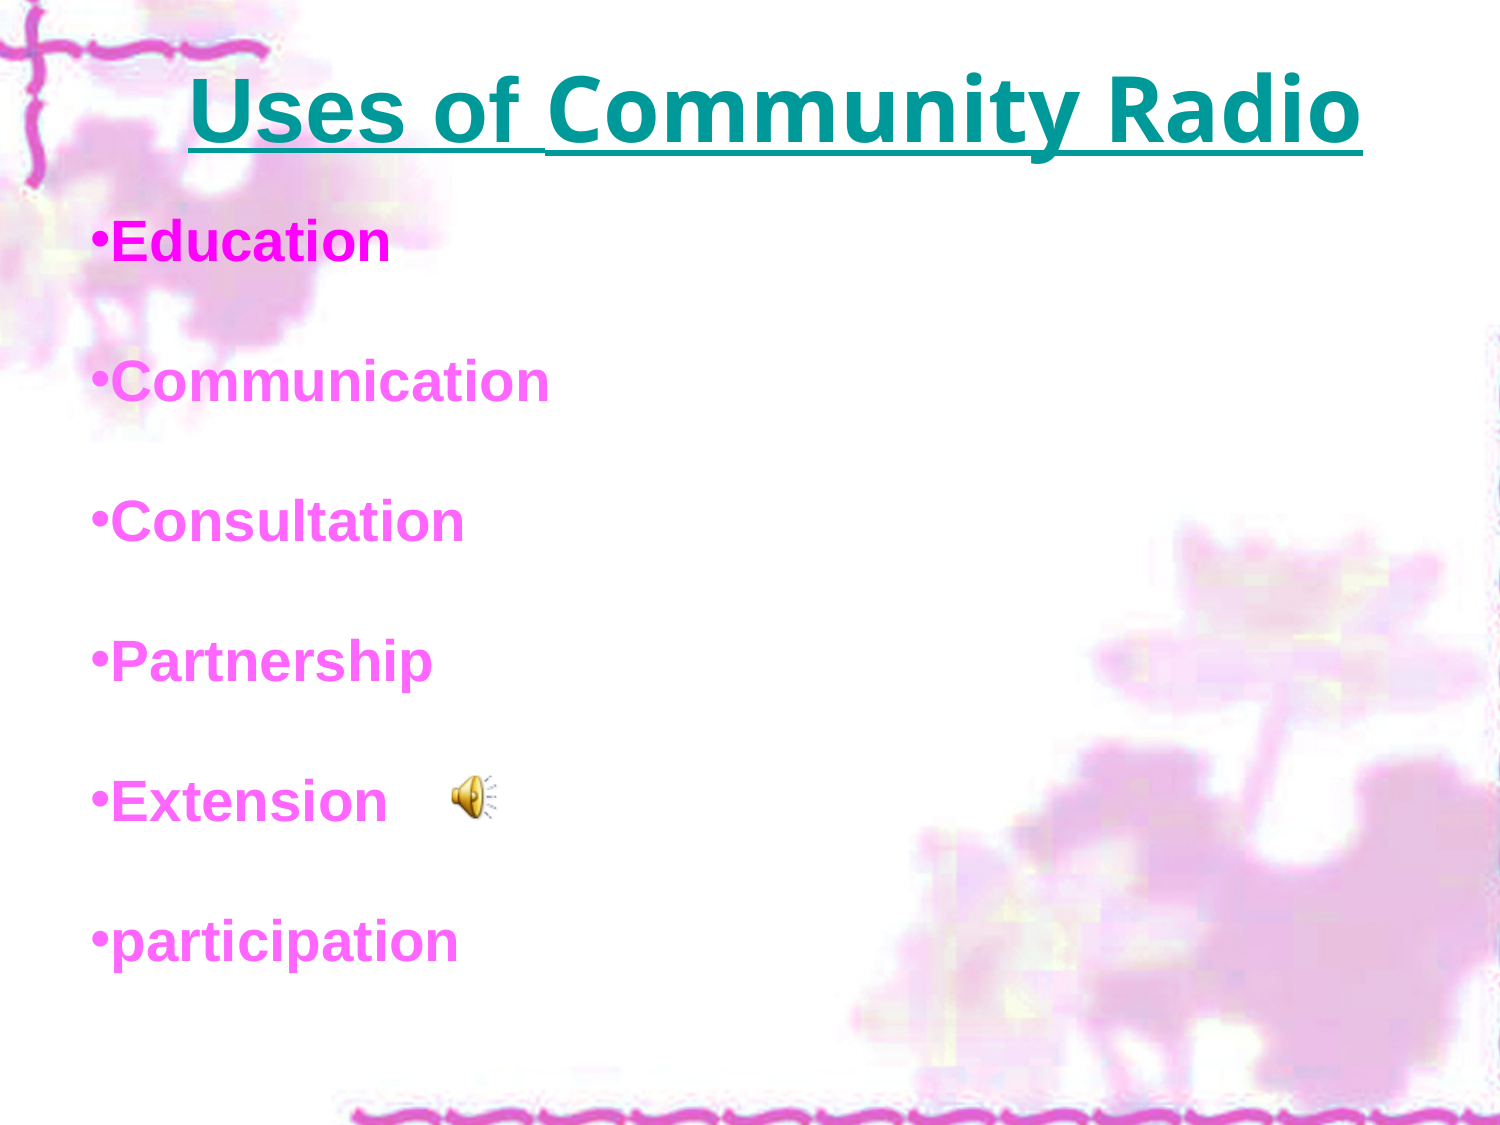

# Uses of Community Radio
Education
Communication
Consultation
Partnership
Extension
participation